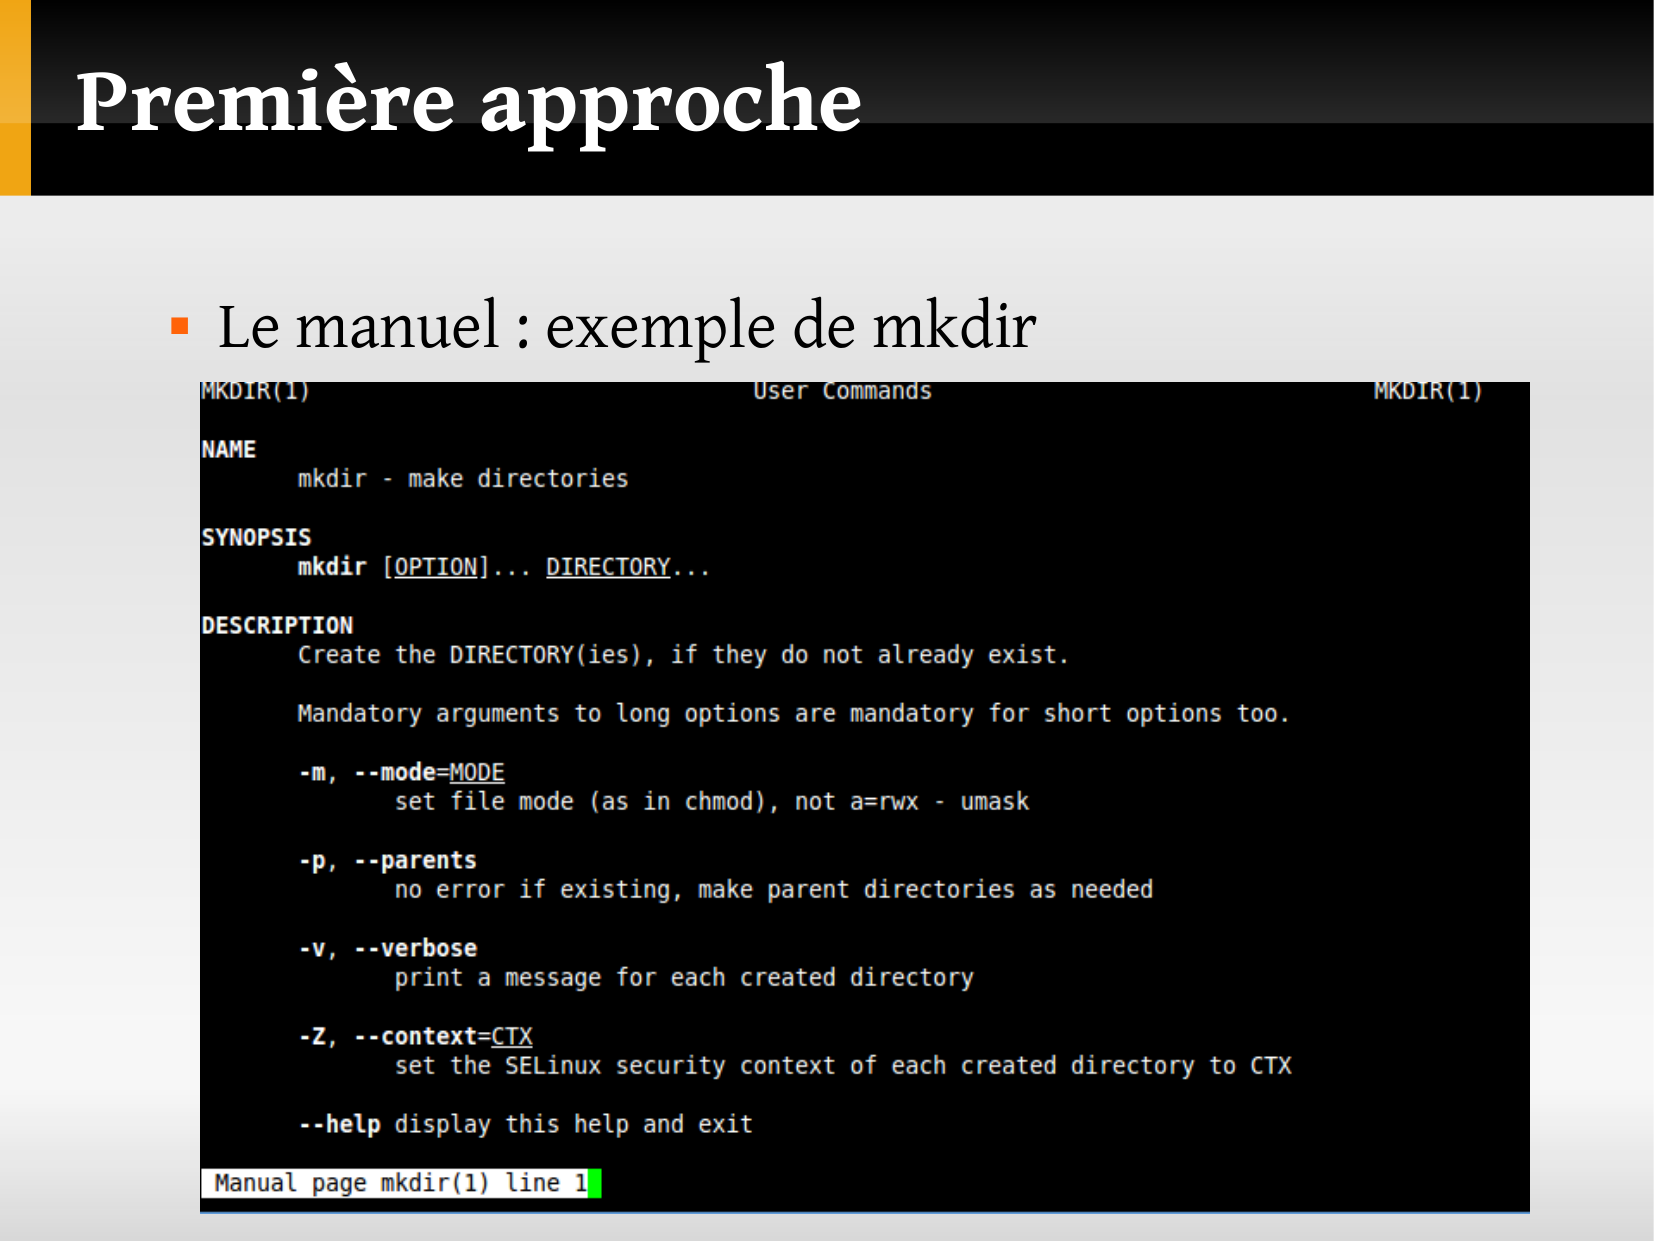

# Première approche
Le manuel : exemple de mkdir